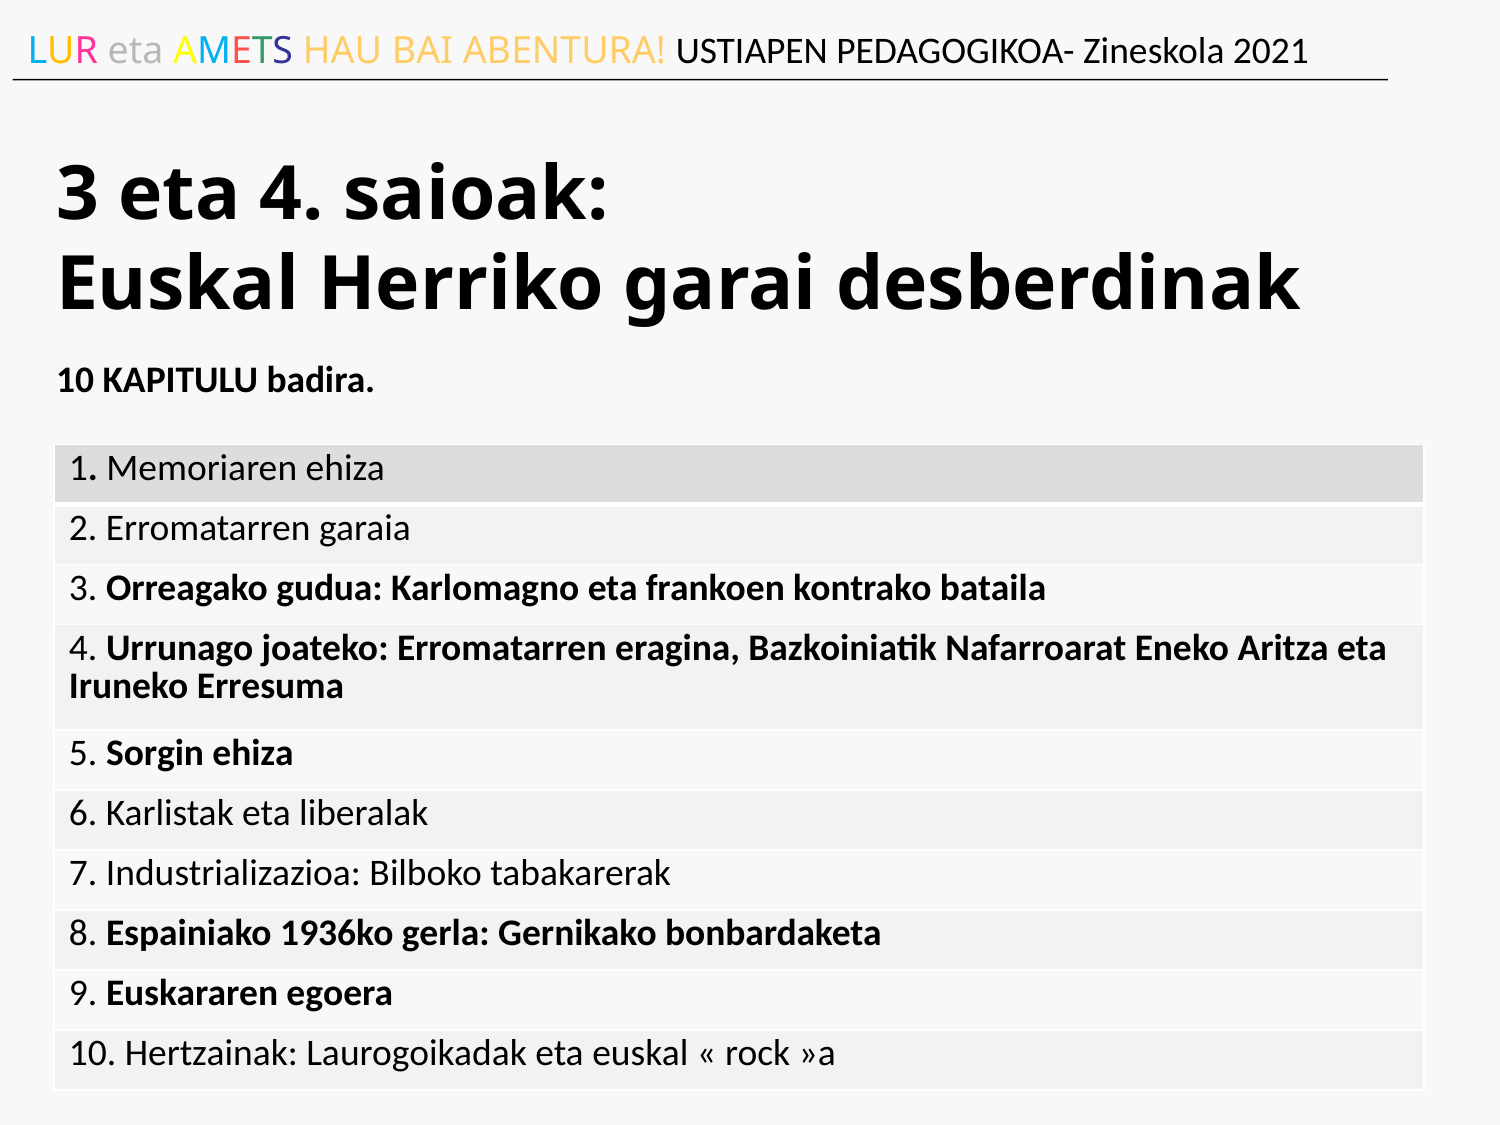

LUR eta AMETS HAU BAI ABENTURA! USTIAPEN PEDAGOGIKOA- Zineskola 2021
3 eta 4. saioak:
Euskal Herriko garai desberdinak
10 KAPITULU badira.
| 1. Memoriaren ehiza |
| --- |
| 2. Erromatarren garaia |
| 3. Orreagako gudua: Karlomagno eta frankoen kontrako bataila |
| 4. Urrunago joateko: Erromatarren eragina, Bazkoiniatik Nafarroarat Eneko Aritza eta Iruneko Erresuma |
| 5. Sorgin ehiza |
| 6. Karlistak eta liberalak |
| 7. Industrializazioa: Bilboko tabakarerak |
| 8. Espainiako 1936ko gerla: Gernikako bonbardaketa |
| 9. Euskararen egoera |
| 10. Hertzainak: Laurogoikadak eta euskal « rock »a |